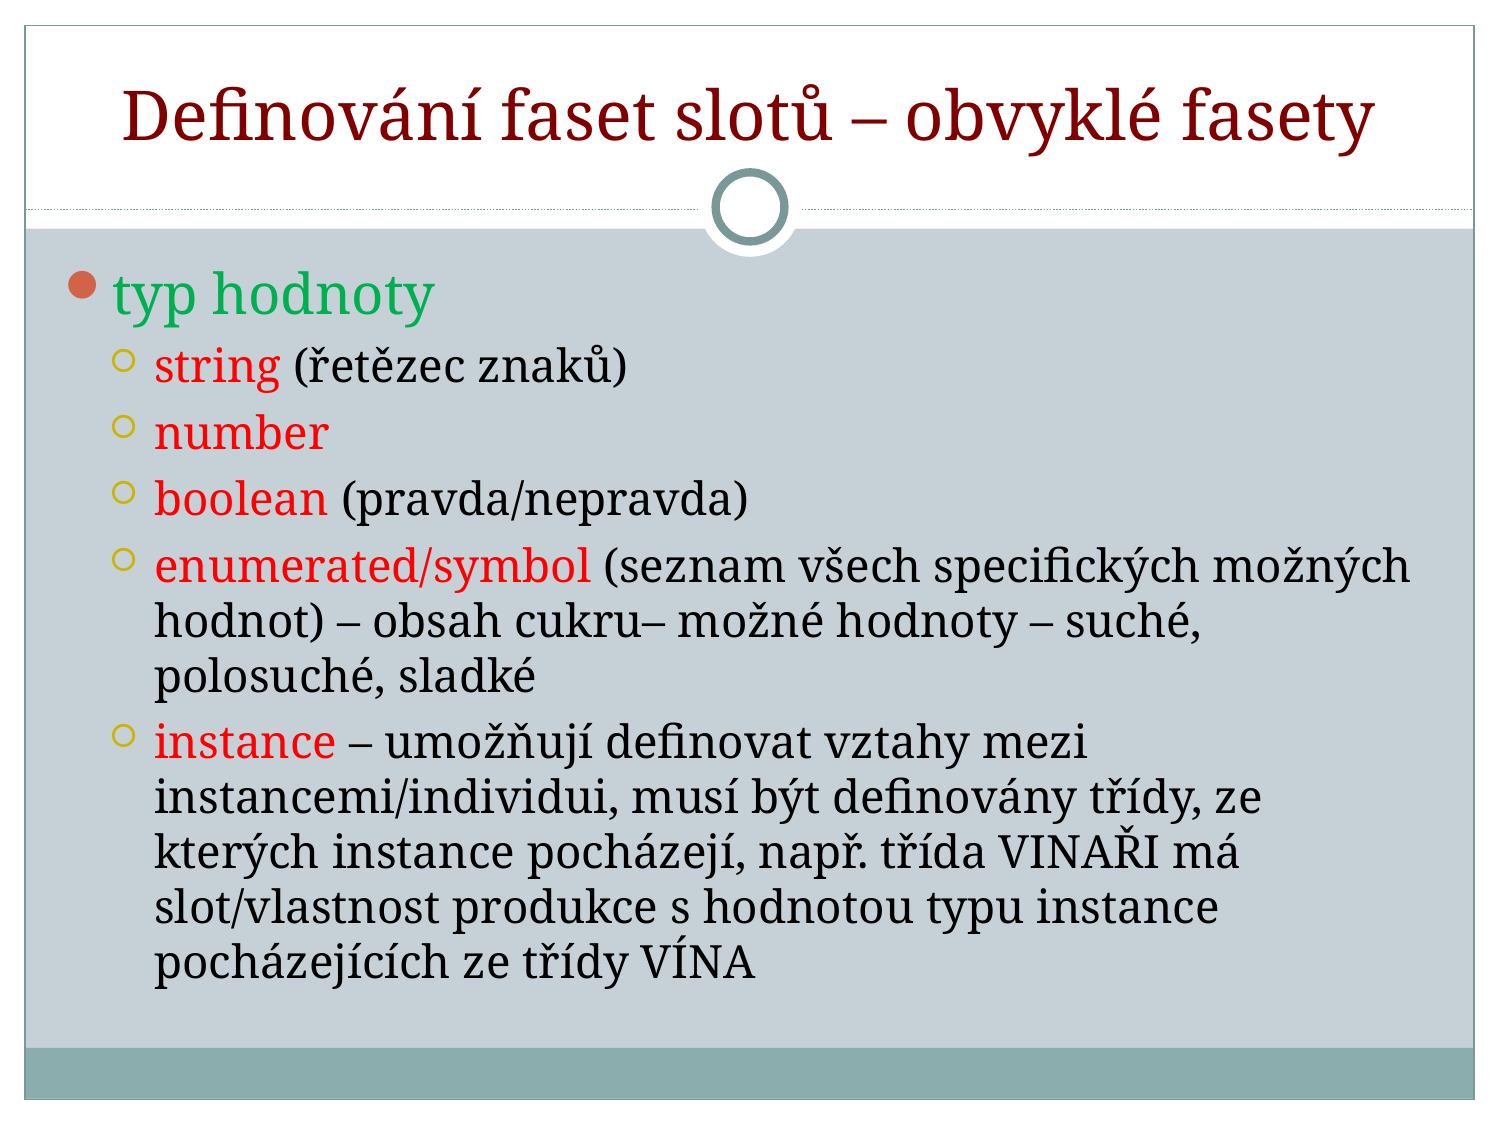

# Definování faset slotů – obvyklé fasety
typ hodnoty
string (řetězec znaků)
number
boolean (pravda/nepravda)
enumerated/symbol (seznam všech specifických možných hodnot) – obsah cukru– možné hodnoty – suché, polosuché, sladké
instance – umožňují definovat vztahy mezi instancemi/individui, musí být definovány třídy, ze kterých instance pocházejí, např. třída VINAŘI má slot/vlastnost produkce s hodnotou typu instance pocházejících ze třídy VÍNA